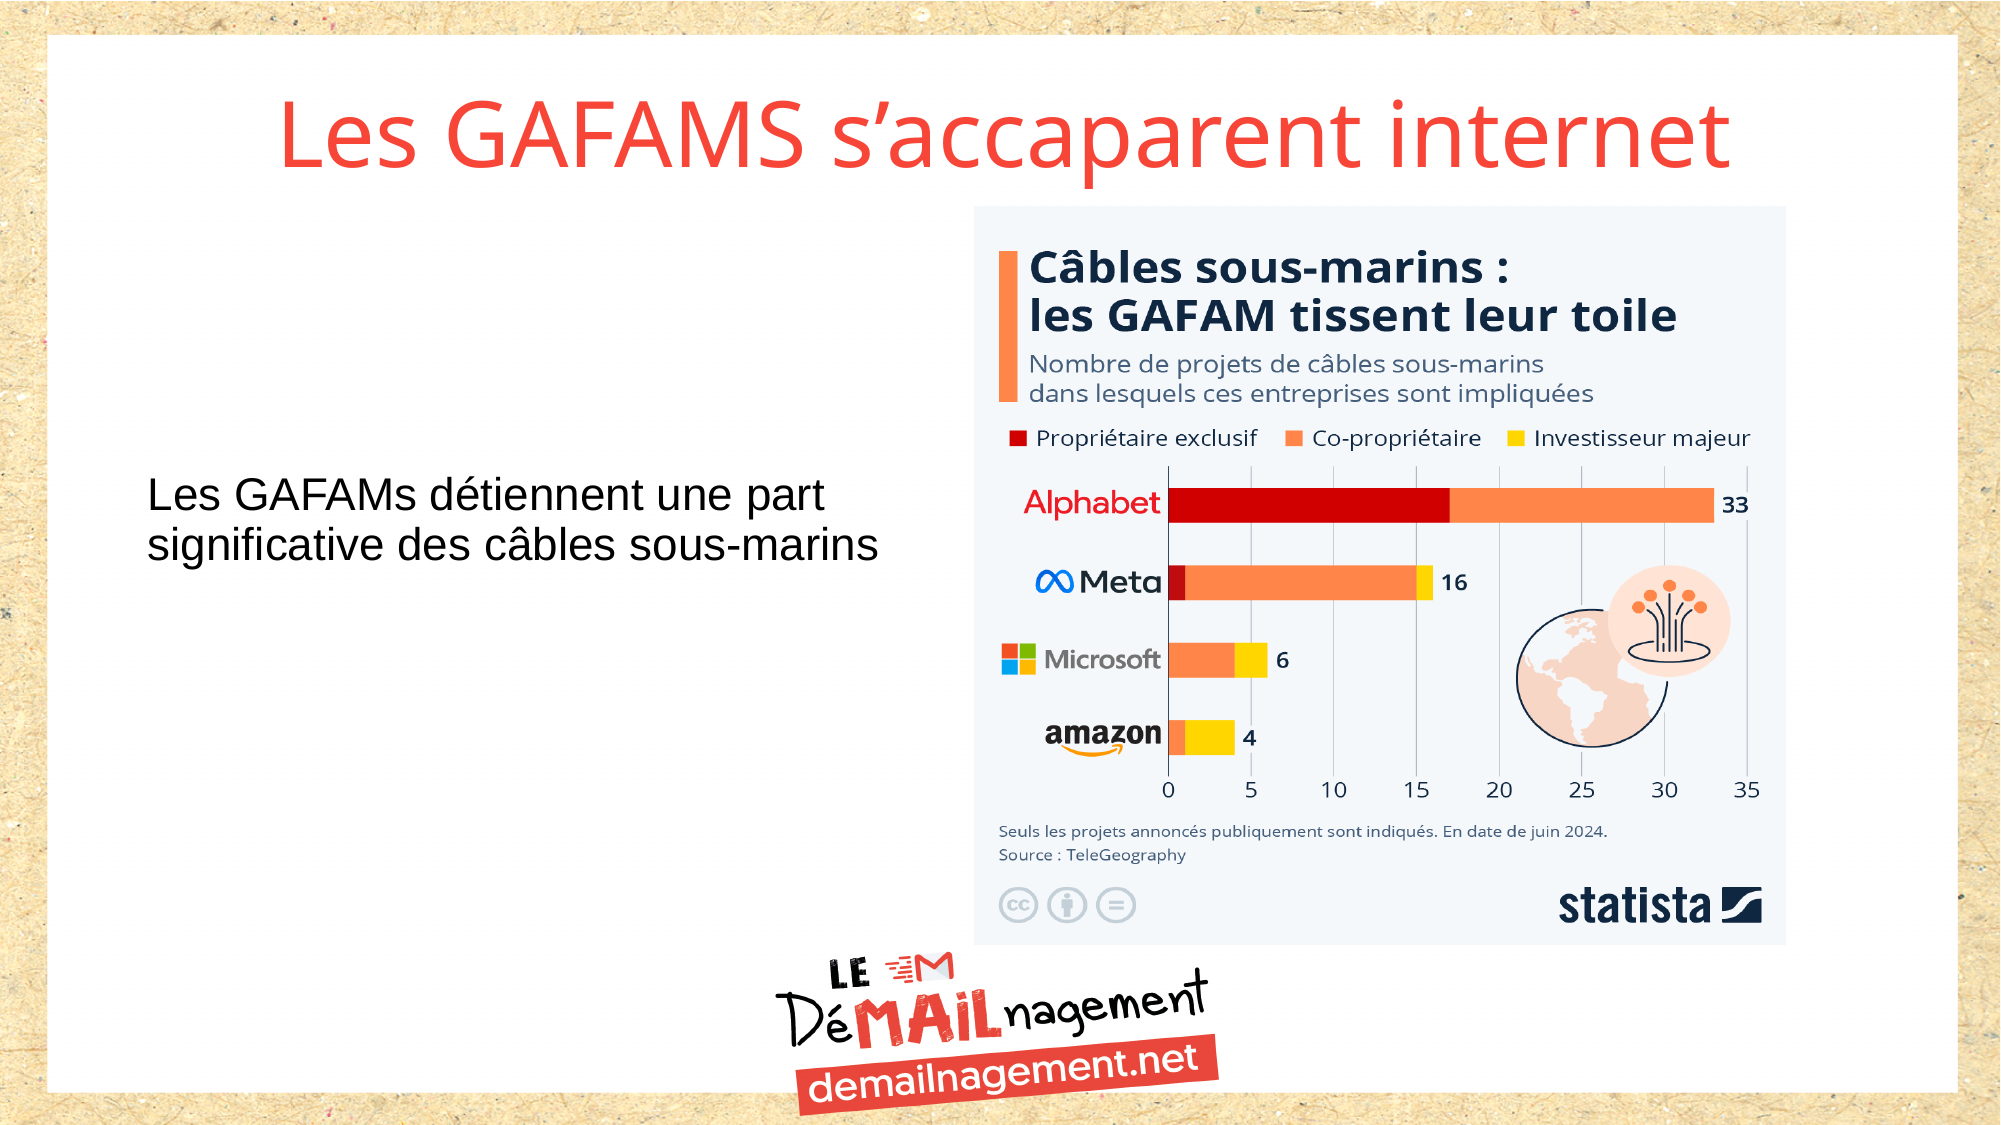

# Les GAFAMS s’accaparent internet
Les GAFAMs détiennent une part significative des câbles sous-marins